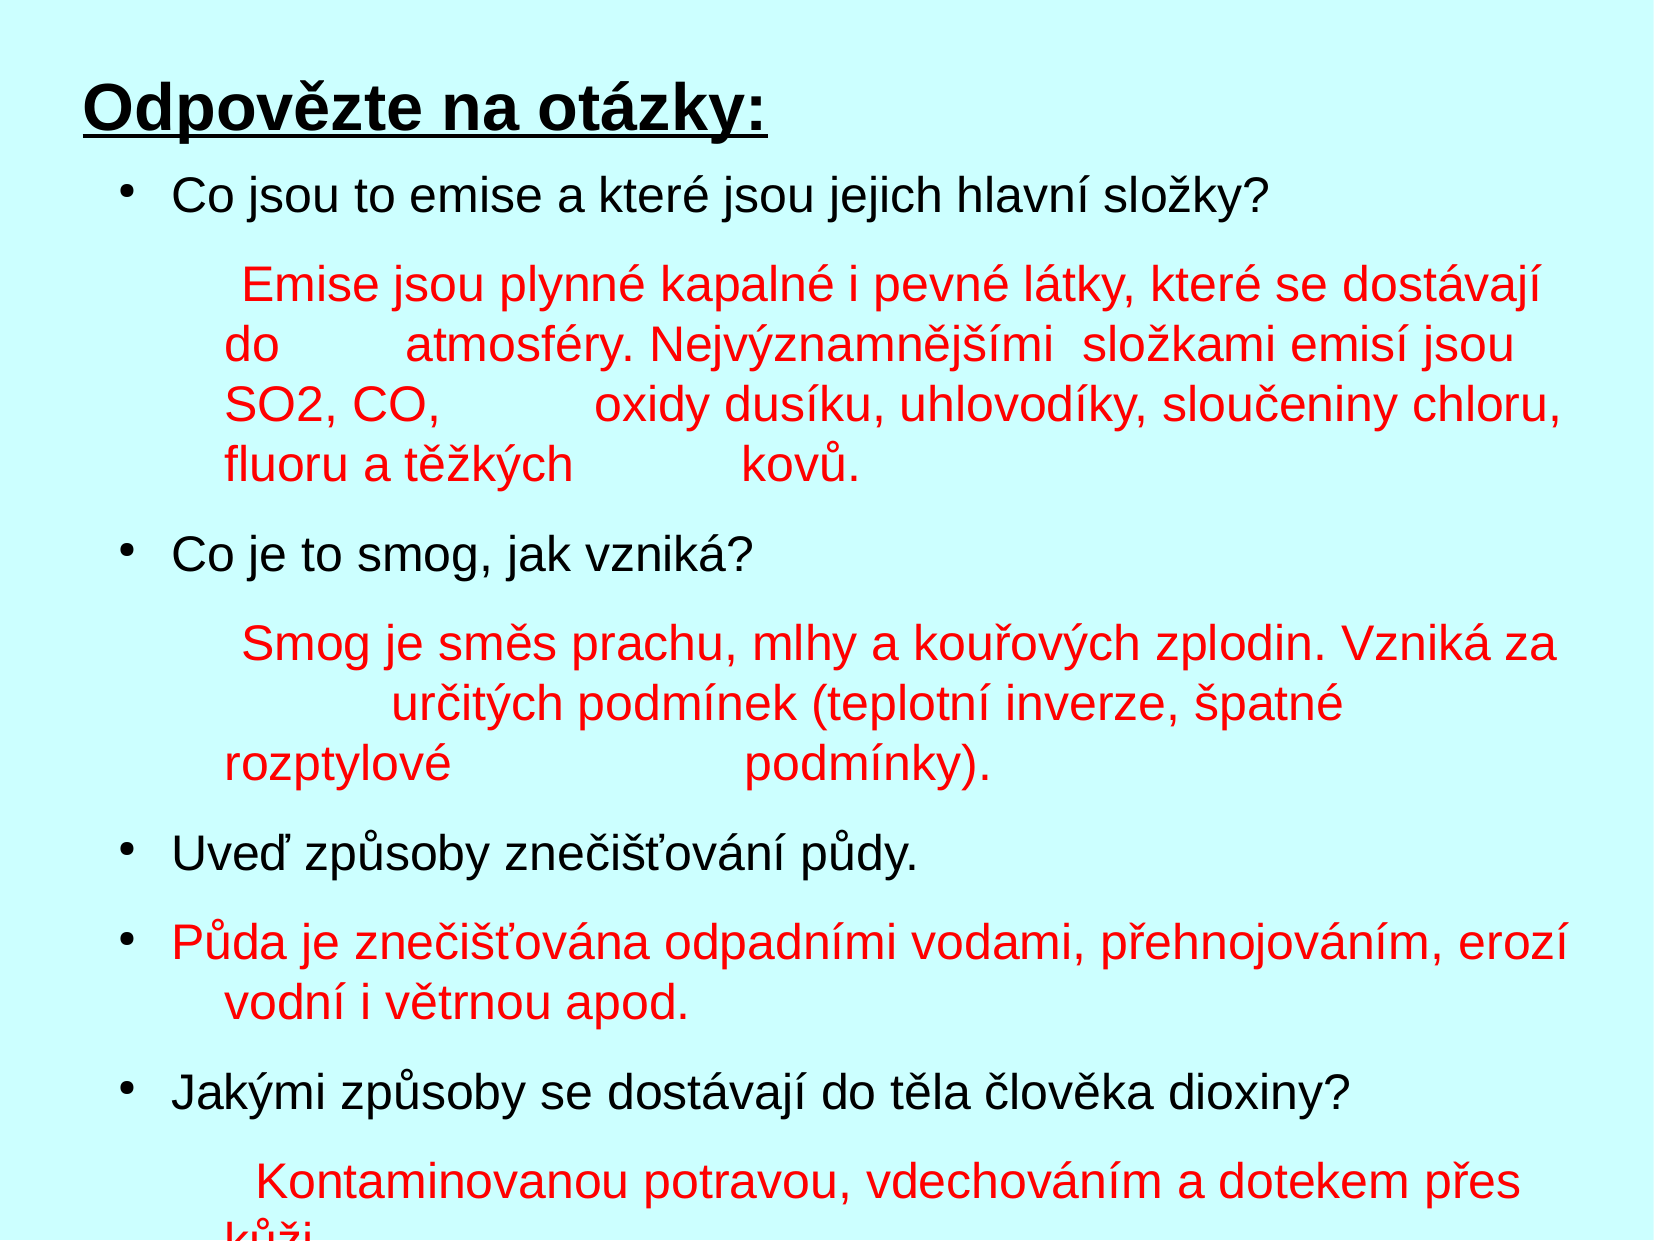

# Odpovězte na otázky:
Co jsou to emise a které jsou jejich hlavní složky?
 Emise jsou plynné kapalné i pevné látky, které se dostávají do atmosféry. Nejvýznamnějšími složkami emisí jsou SO2, CO, oxidy dusíku, uhlovodíky, sloučeniny chloru, fluoru a těžkých kovů.
Co je to smog, jak vzniká?
 Smog je směs prachu, mlhy a kouřových zplodin. Vzniká za určitých podmínek (teplotní inverze, špatné rozptylové podmínky).
Uveď způsoby znečišťování půdy.
Půda je znečišťována odpadními vodami, přehnojováním, erozí vodní i větrnou apod.
Jakými způsoby se dostávají do těla člověka dioxiny?
 Kontaminovanou potravou, vdechováním a dotekem přes kůži.